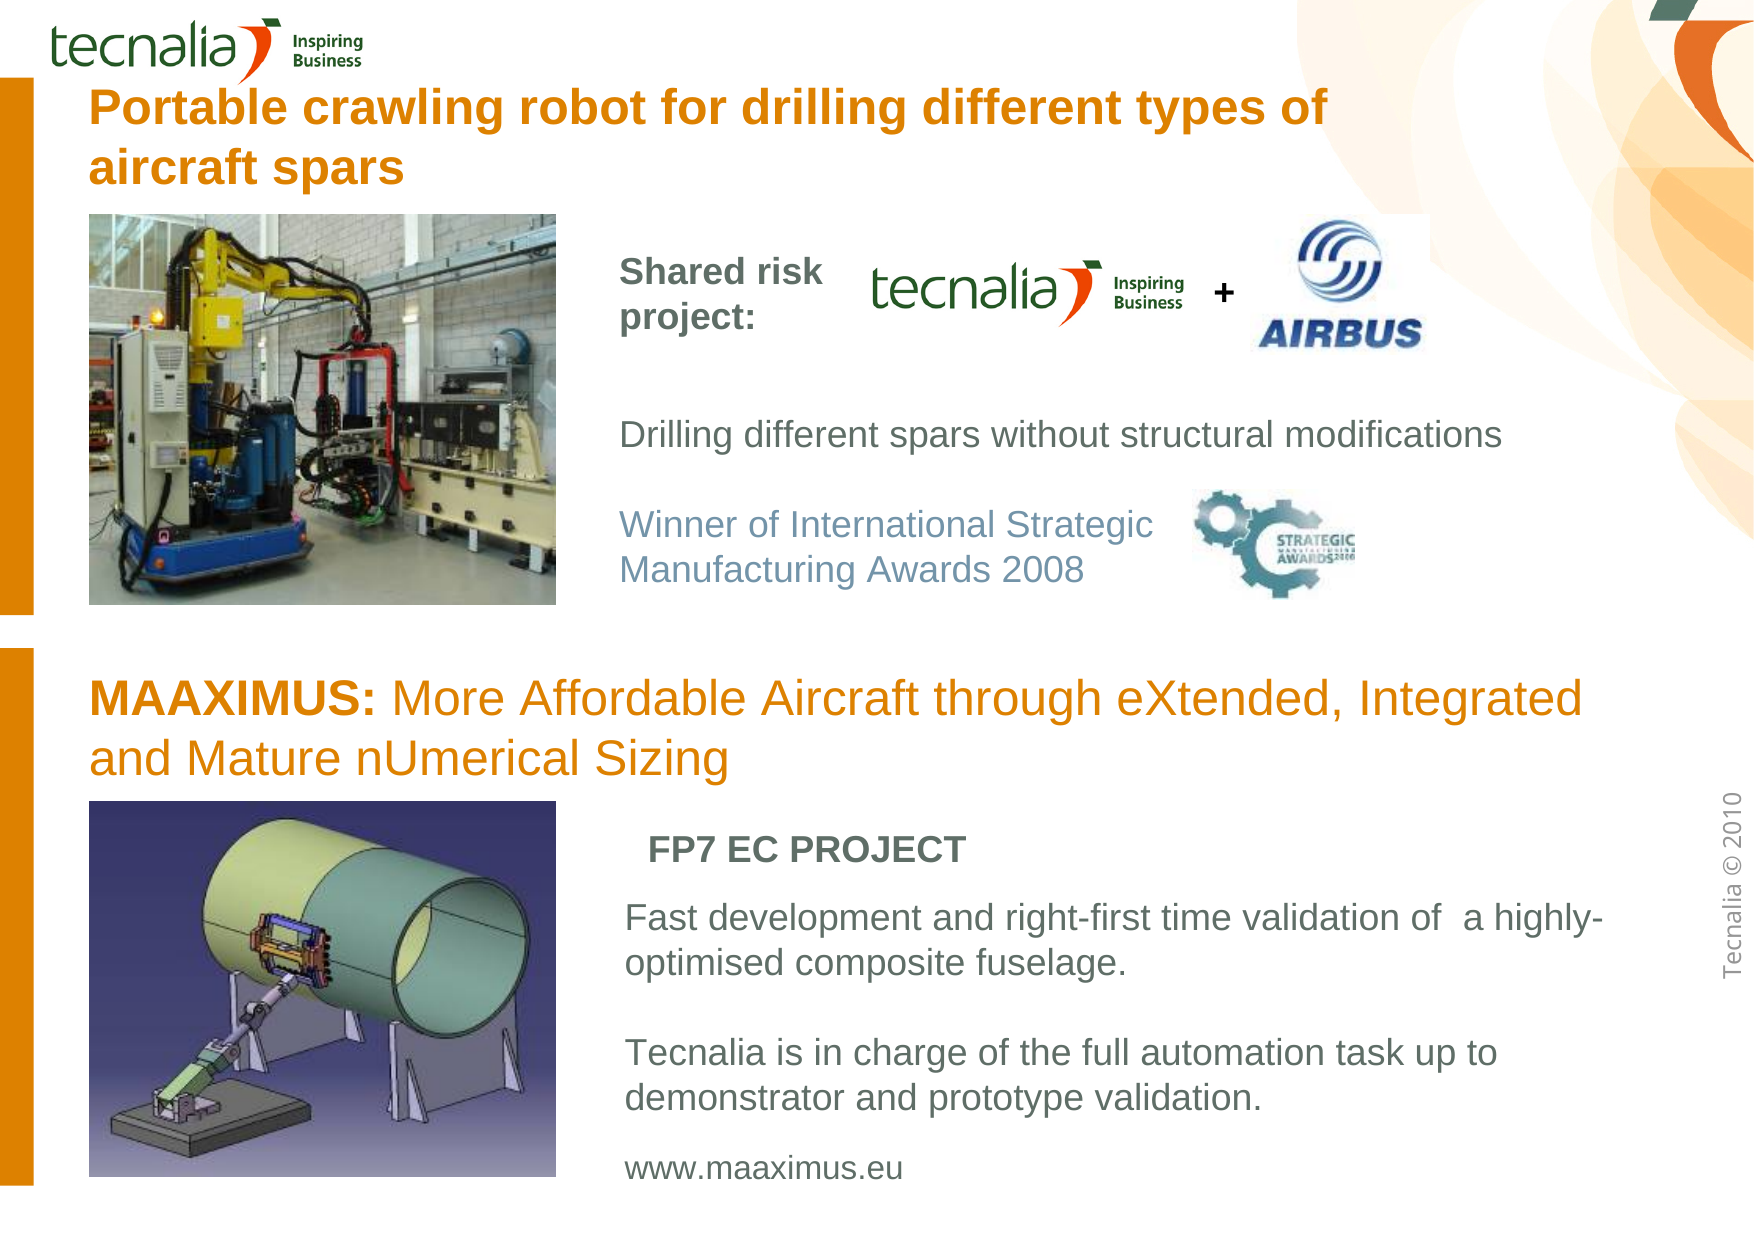

Portable crawling robot for drilling different types of aircraft spars
Shared risk project:
+
Drilling different spars without structural modifications
Winner of International Strategic
Manufacturing Awards 2008
MAAXIMUS: More Affordable Aircraft through eXtended, Integrated and Mature nUmerical Sizing
FP7 EC PROJECT
Fast development and right-first time validation of a highly-optimised composite fuselage.
Tecnalia is in charge of the full automation task up to demonstrator and prototype validation.
www.maaximus.eu